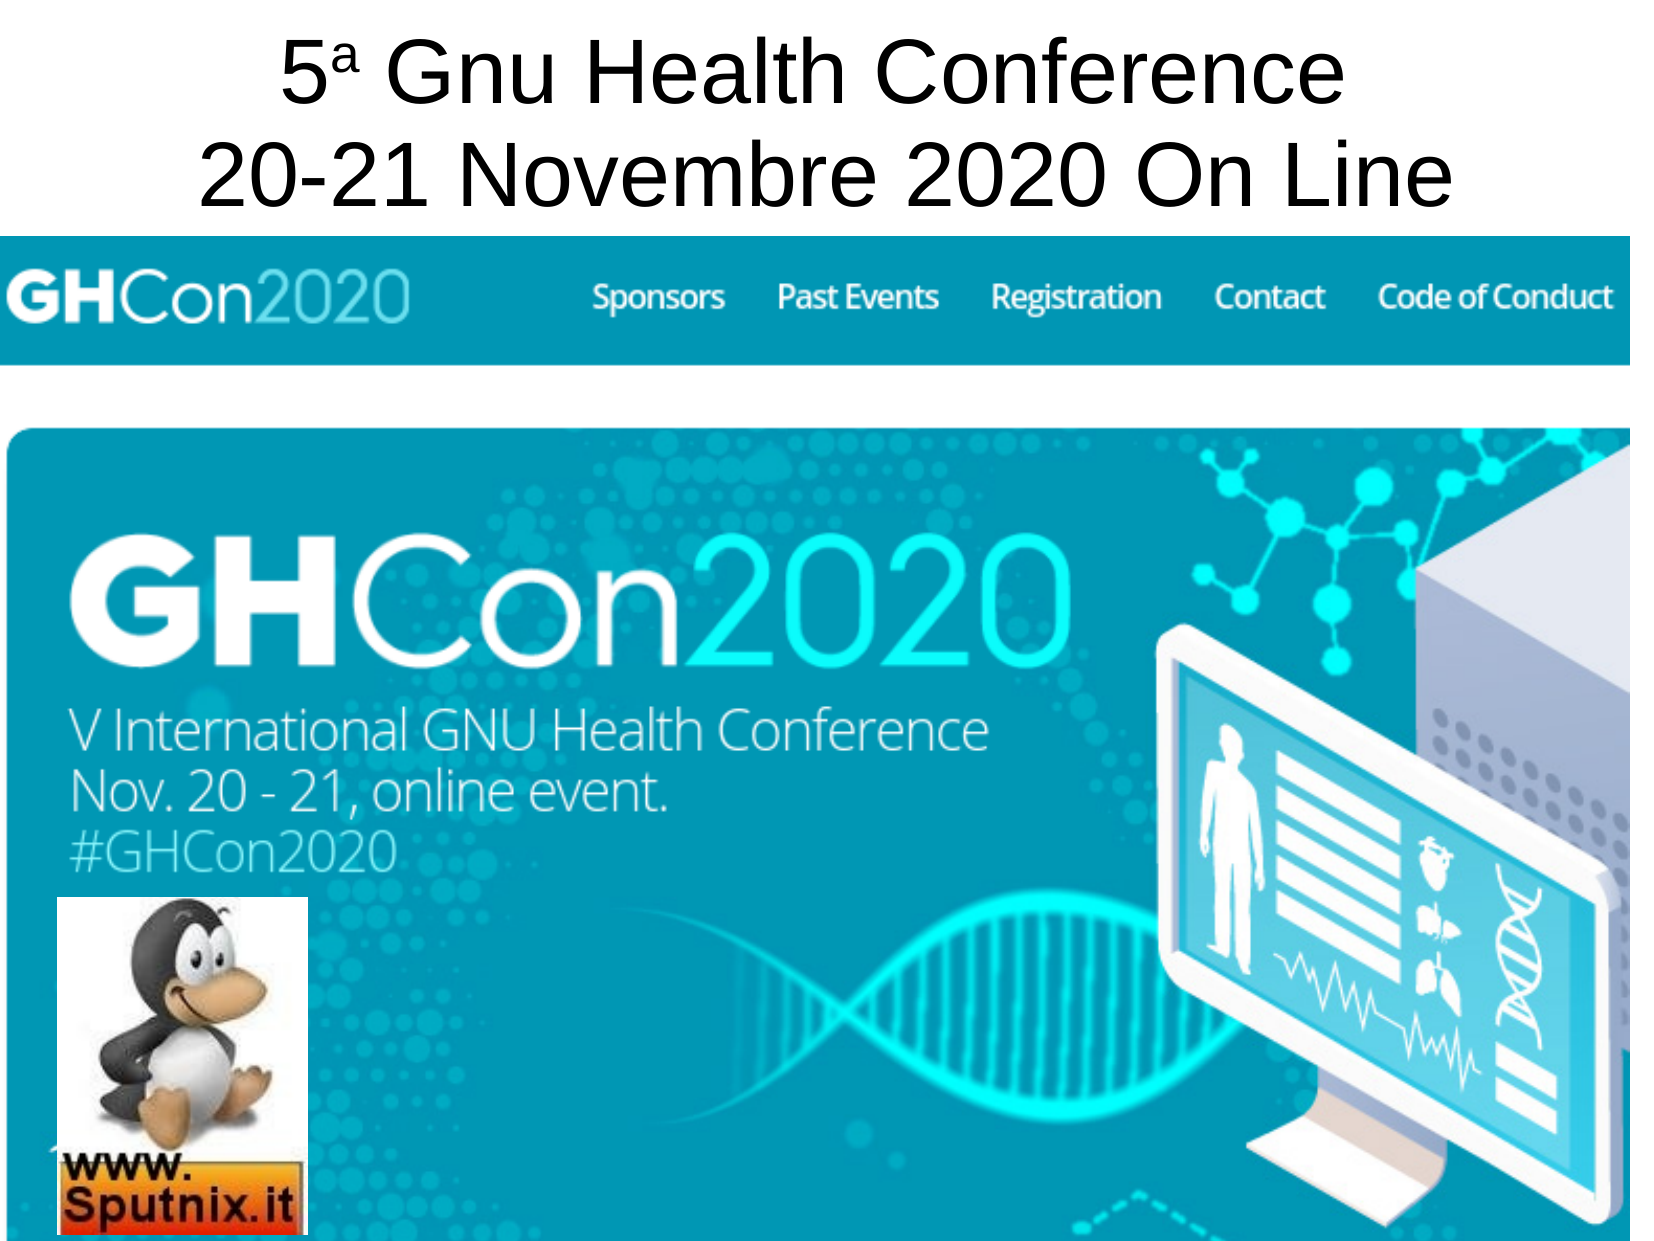

# 5a Gnu Health Conference 20-21 Novembre 2020 On Line